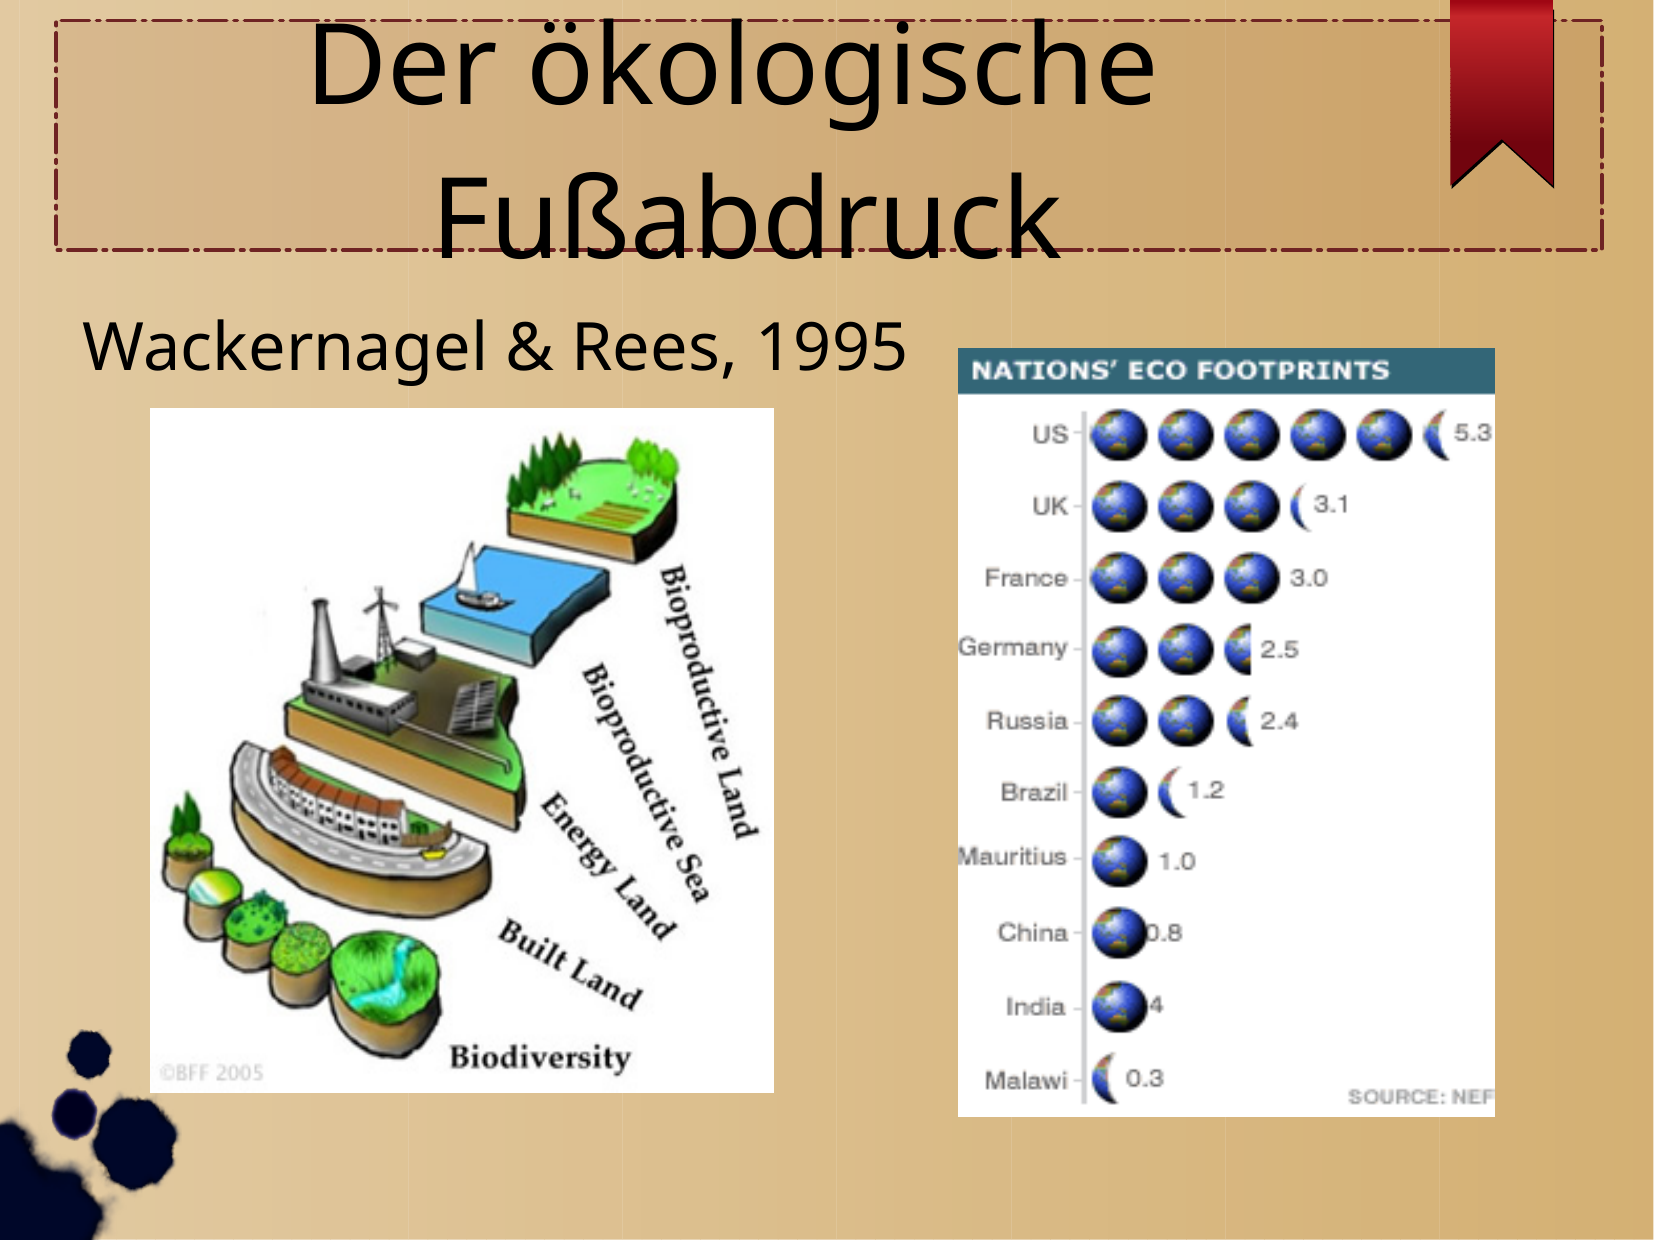

# Der ökologische Fußabdruck
Wackernagel & Rees, 1995